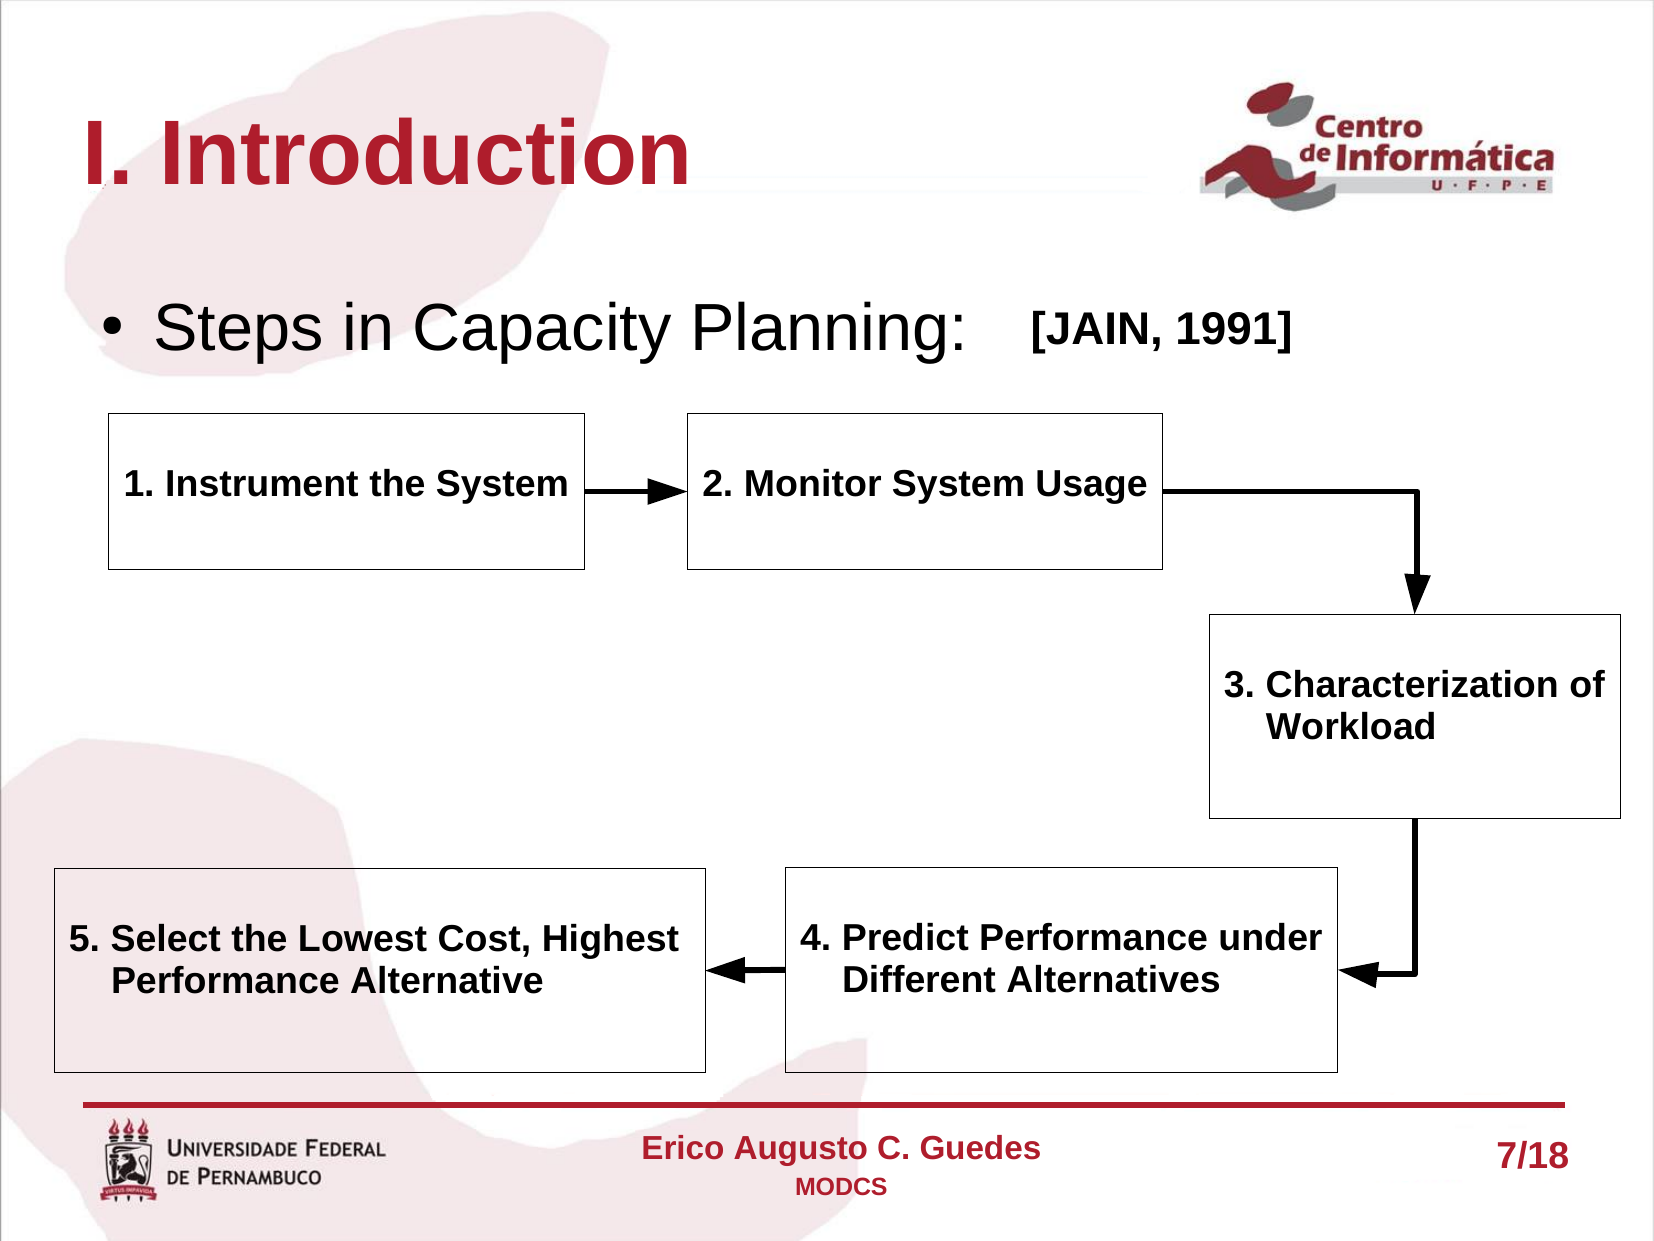

# I. Introduction
Steps in Capacity Planning:
[JAIN, 1991]
1. Instrument the System
2. Monitor System Usage
3. Characterization of
 Workload
4. Predict Performance under
 Different Alternatives
5. Select the Lowest Cost, Highest
 Performance Alternative